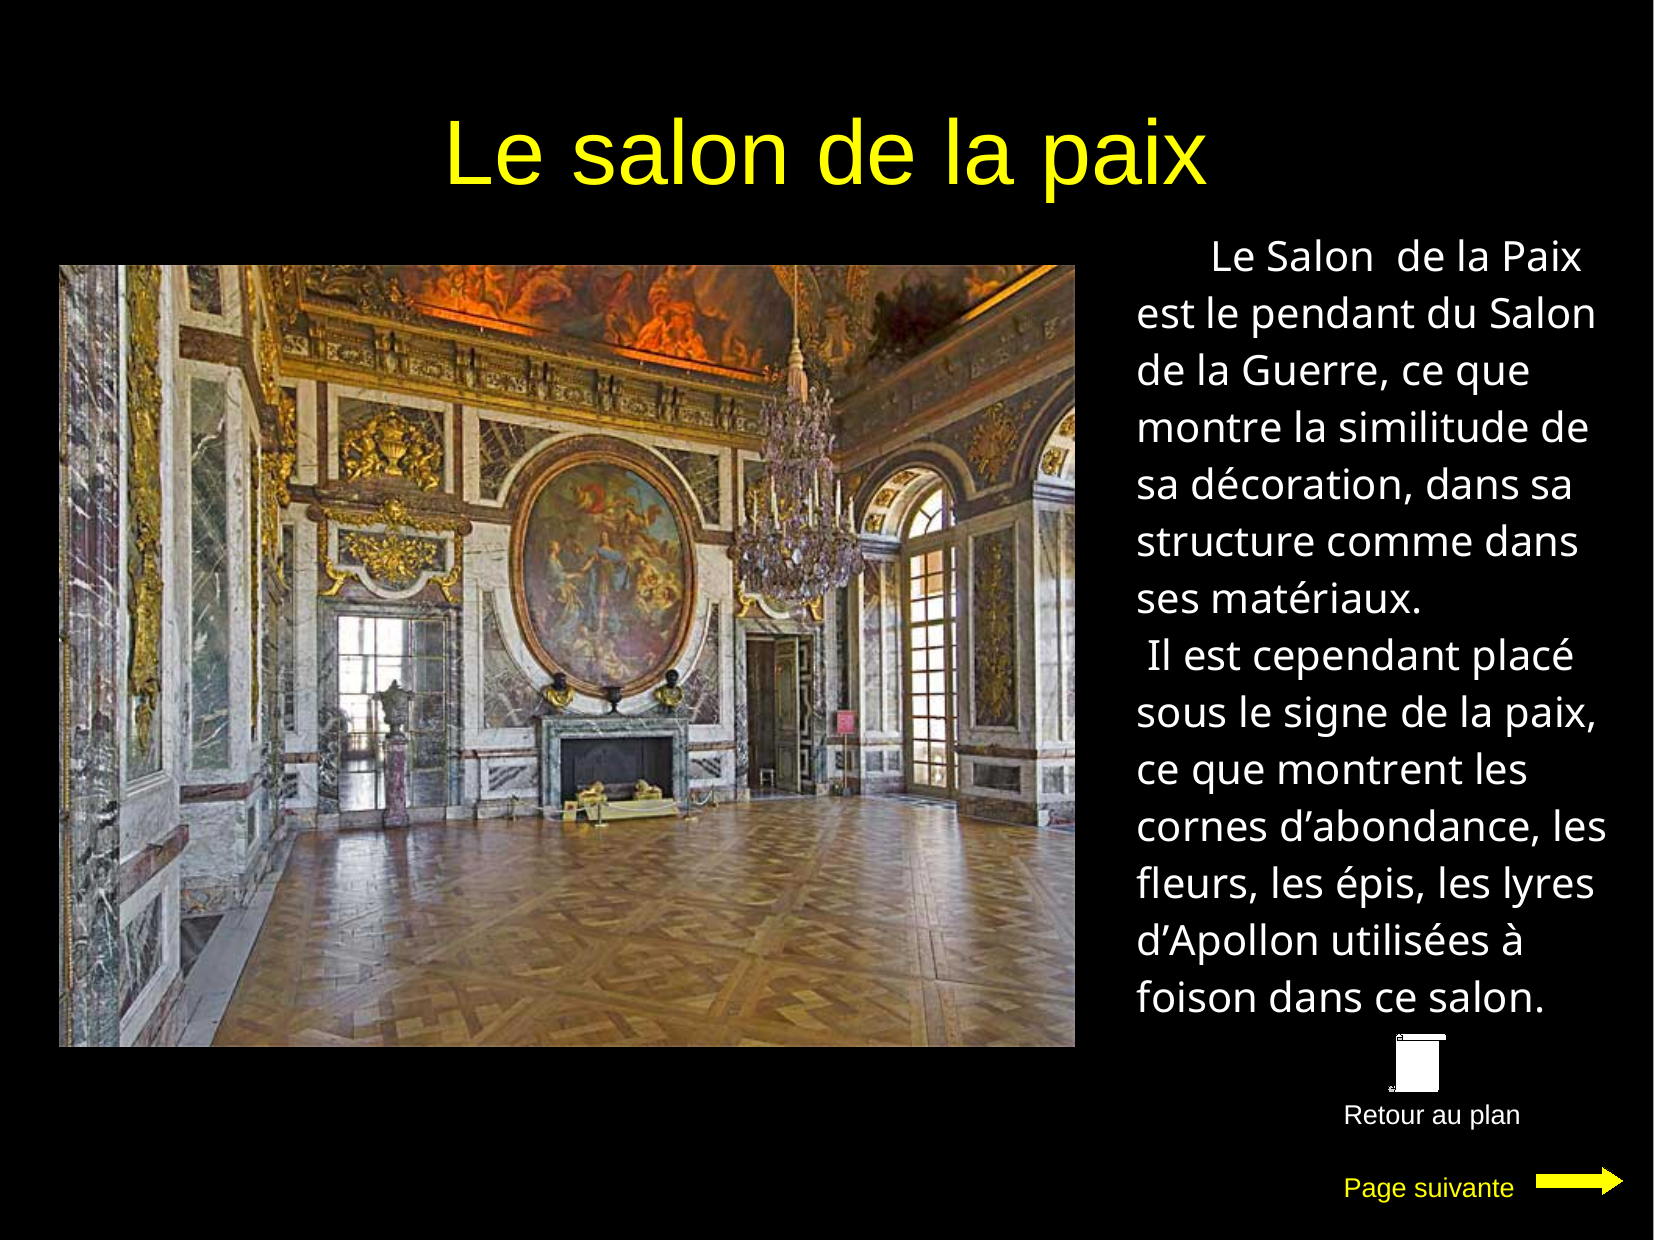

# Le salon de la paix
	Le Salon de la Paix est le pendant du Salon de la Guerre, ce que montre la similitude de sa décoration, dans sa structure comme dans ses matériaux.
 Il est cependant placé sous le signe de la paix, ce que montrent les cornes d’abondance, les fleurs, les épis, les lyres d’Apollon utilisées à foison dans ce salon.
Retour au plan
Page suivante